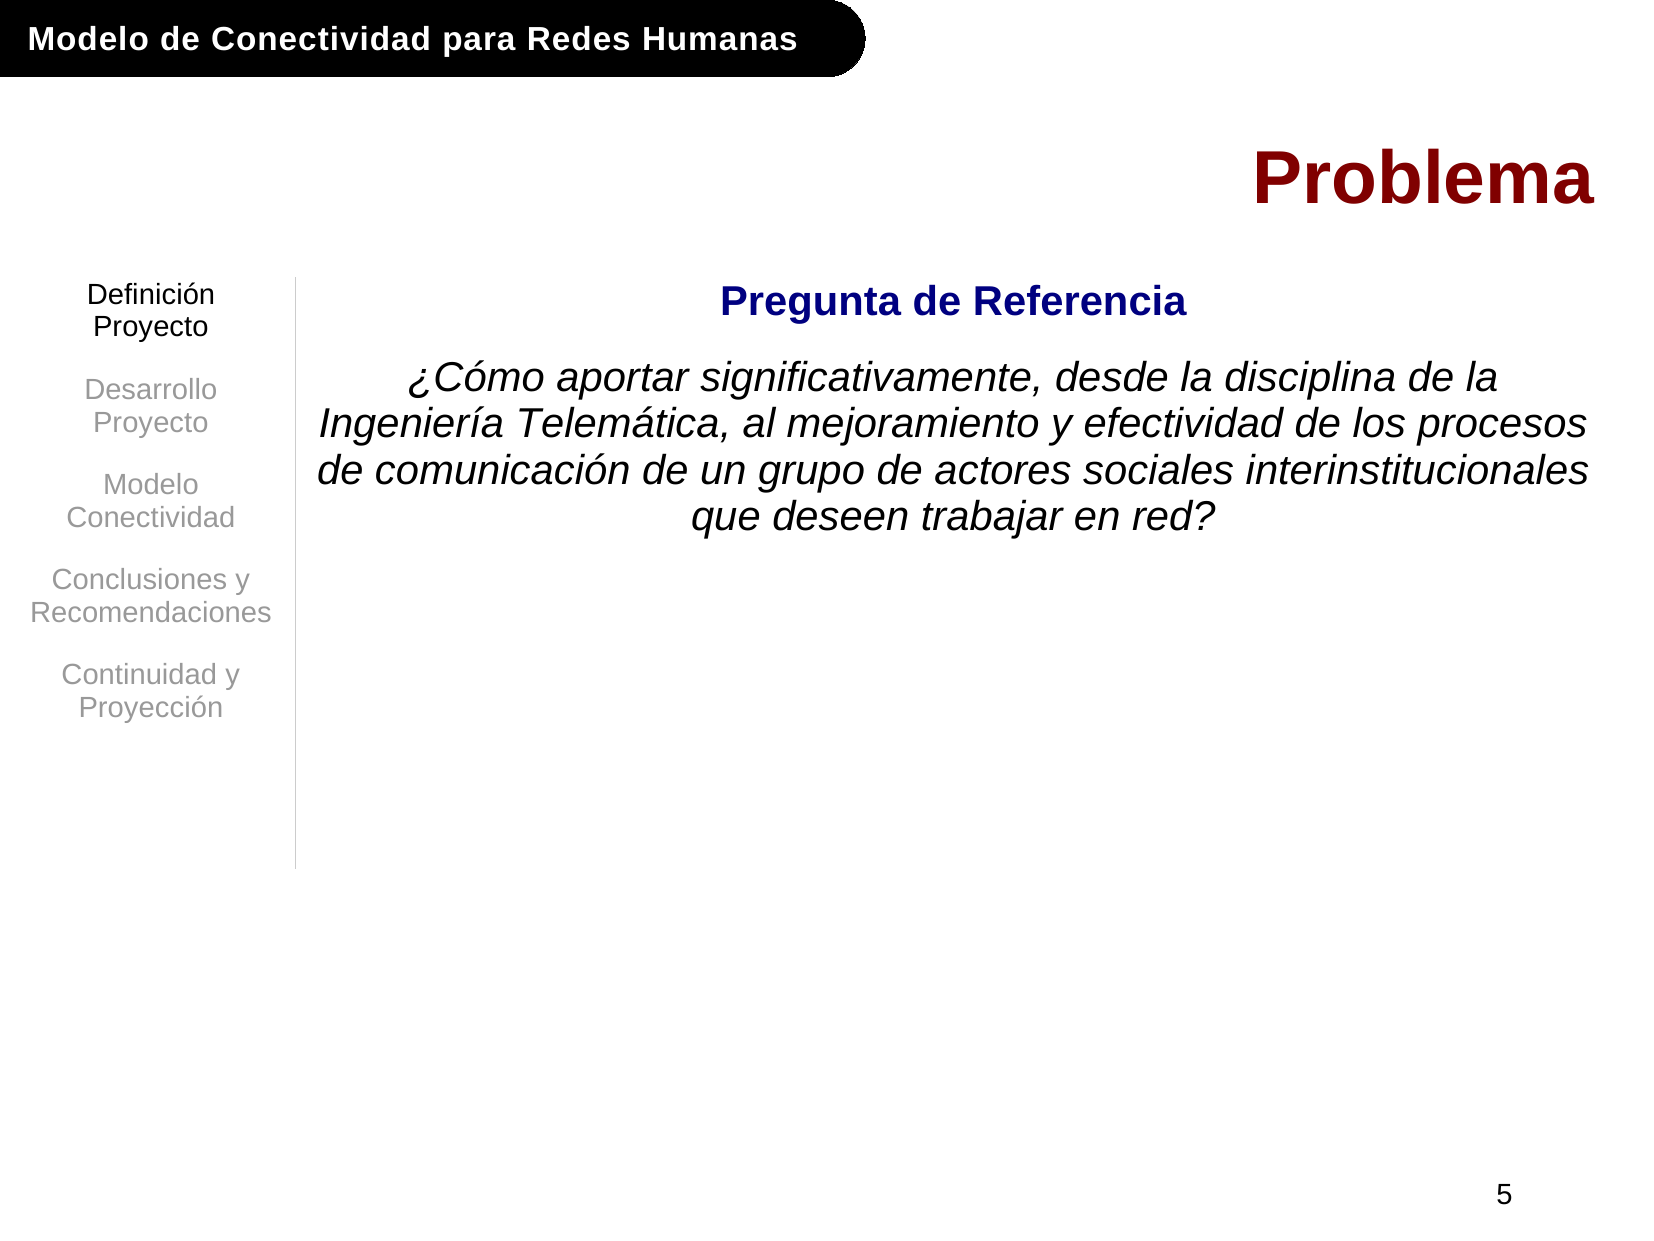

# Problema
Pregunta de Referencia
¿Cómo aportar significativamente, desde la disciplina de la Ingeniería Telemática, al mejoramiento y efectividad de los procesos de comunicación de un grupo de actores sociales interinstitucionales que deseen trabajar en red?
Definición
Proyecto
Desarrollo
Proyecto
Modelo
Conectividad
Conclusiones y Recomendaciones
Continuidad y Proyección